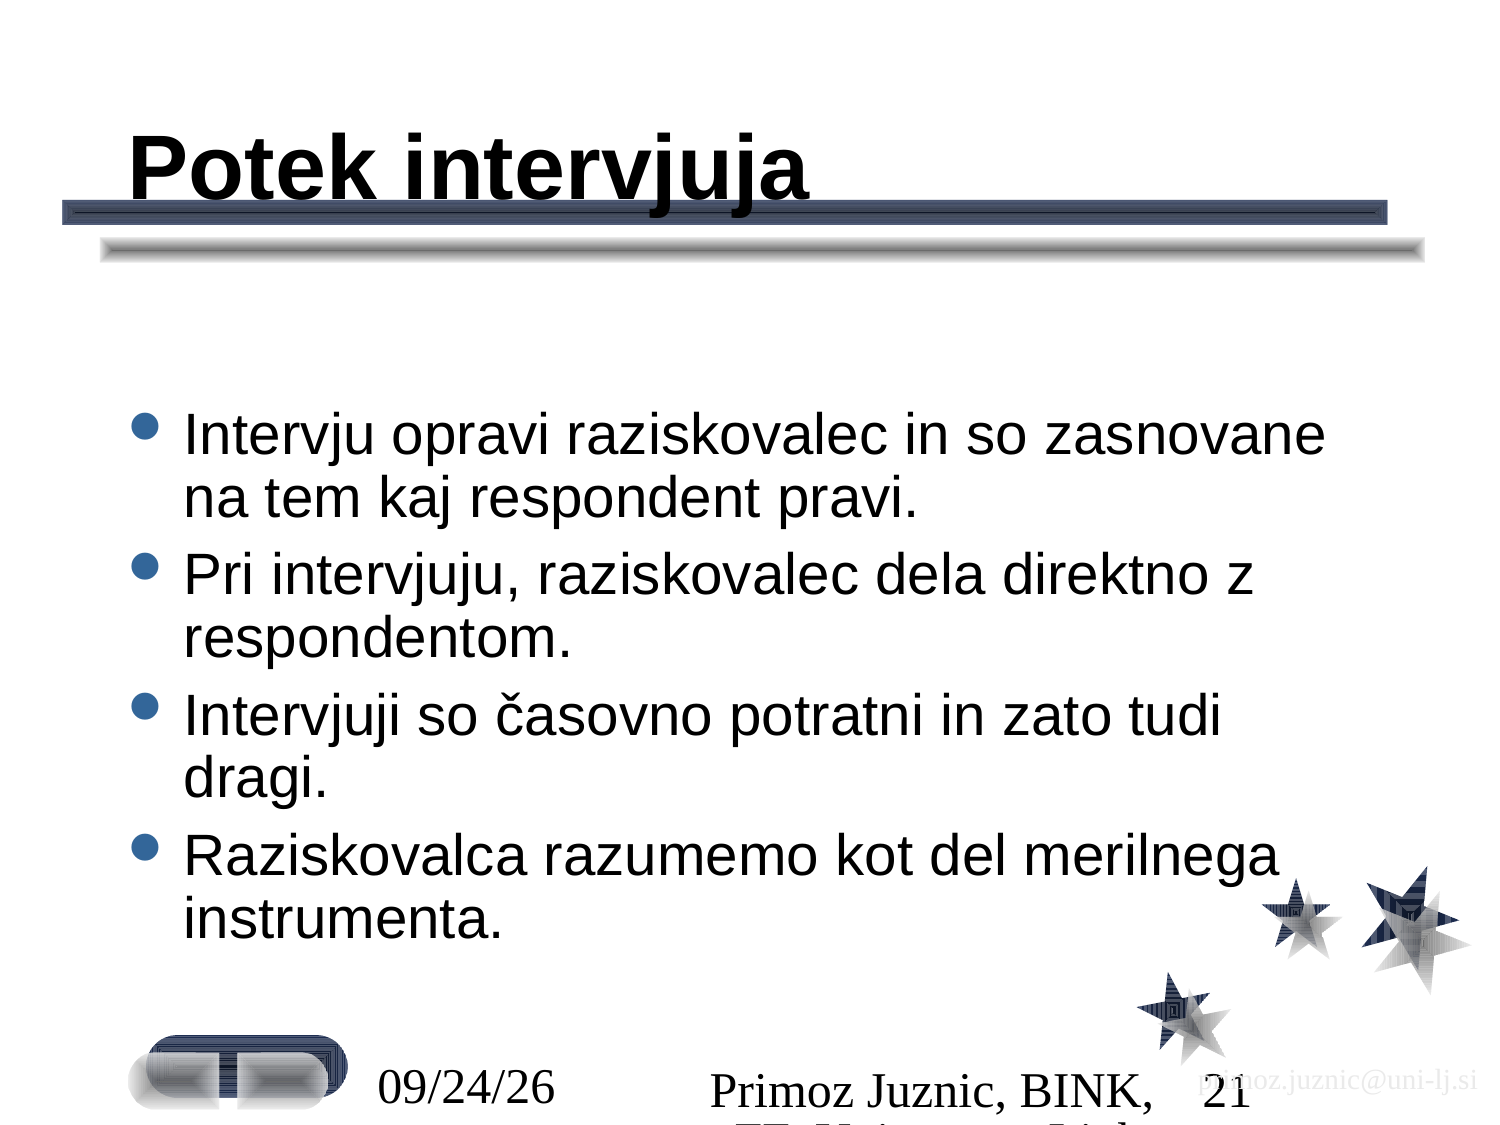

# Potek intervjuja
Intervju opravi raziskovalec in so zasnovane na tem kaj respondent pravi.
Pri intervjuju, raziskovalec dela direktno z respondentom.
Intervjuji so časovno potratni in zato tudi dragi.
Raziskovalca razumemo kot del merilnega instrumenta.
Primoz Juznic, BINK, FF, Univerza v Ljubljani
21